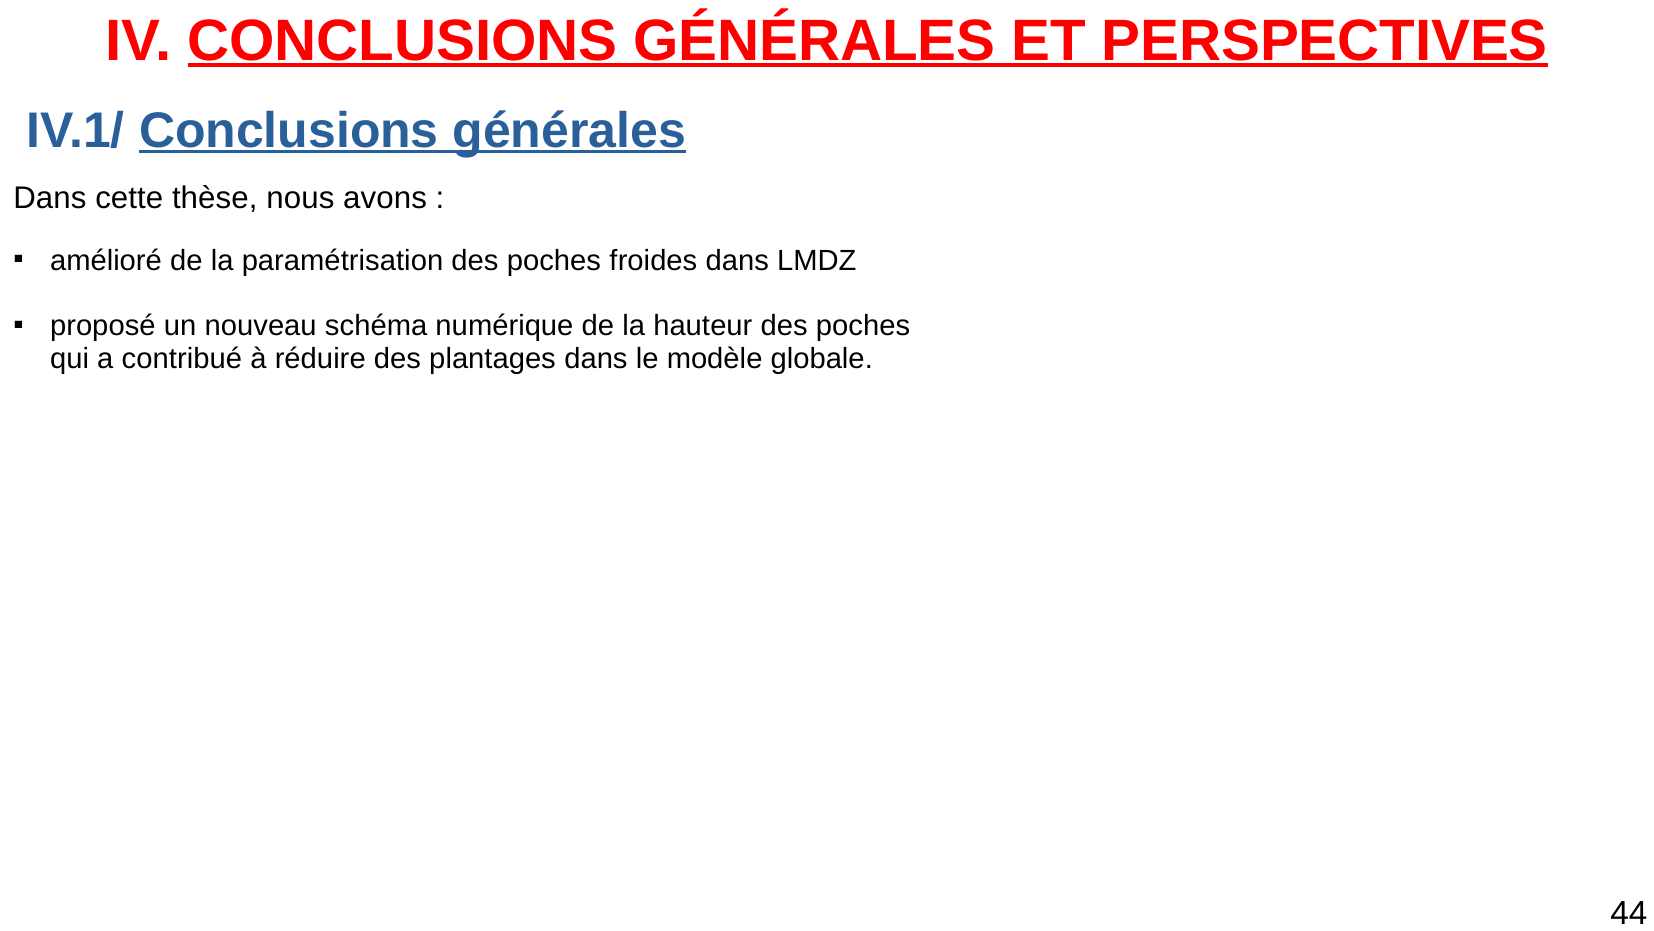

IV. CONCLUSIONS GÉNÉRALES ET PERSPECTIVES
IV.1/ Conclusions générales
Dans cette thèse, nous avons :
amélioré de la paramétrisation des poches froides dans LMDZ
proposé un nouveau schéma numérique de la hauteur des poches
qui a contribué à réduire des plantages dans le modèle globale.
44